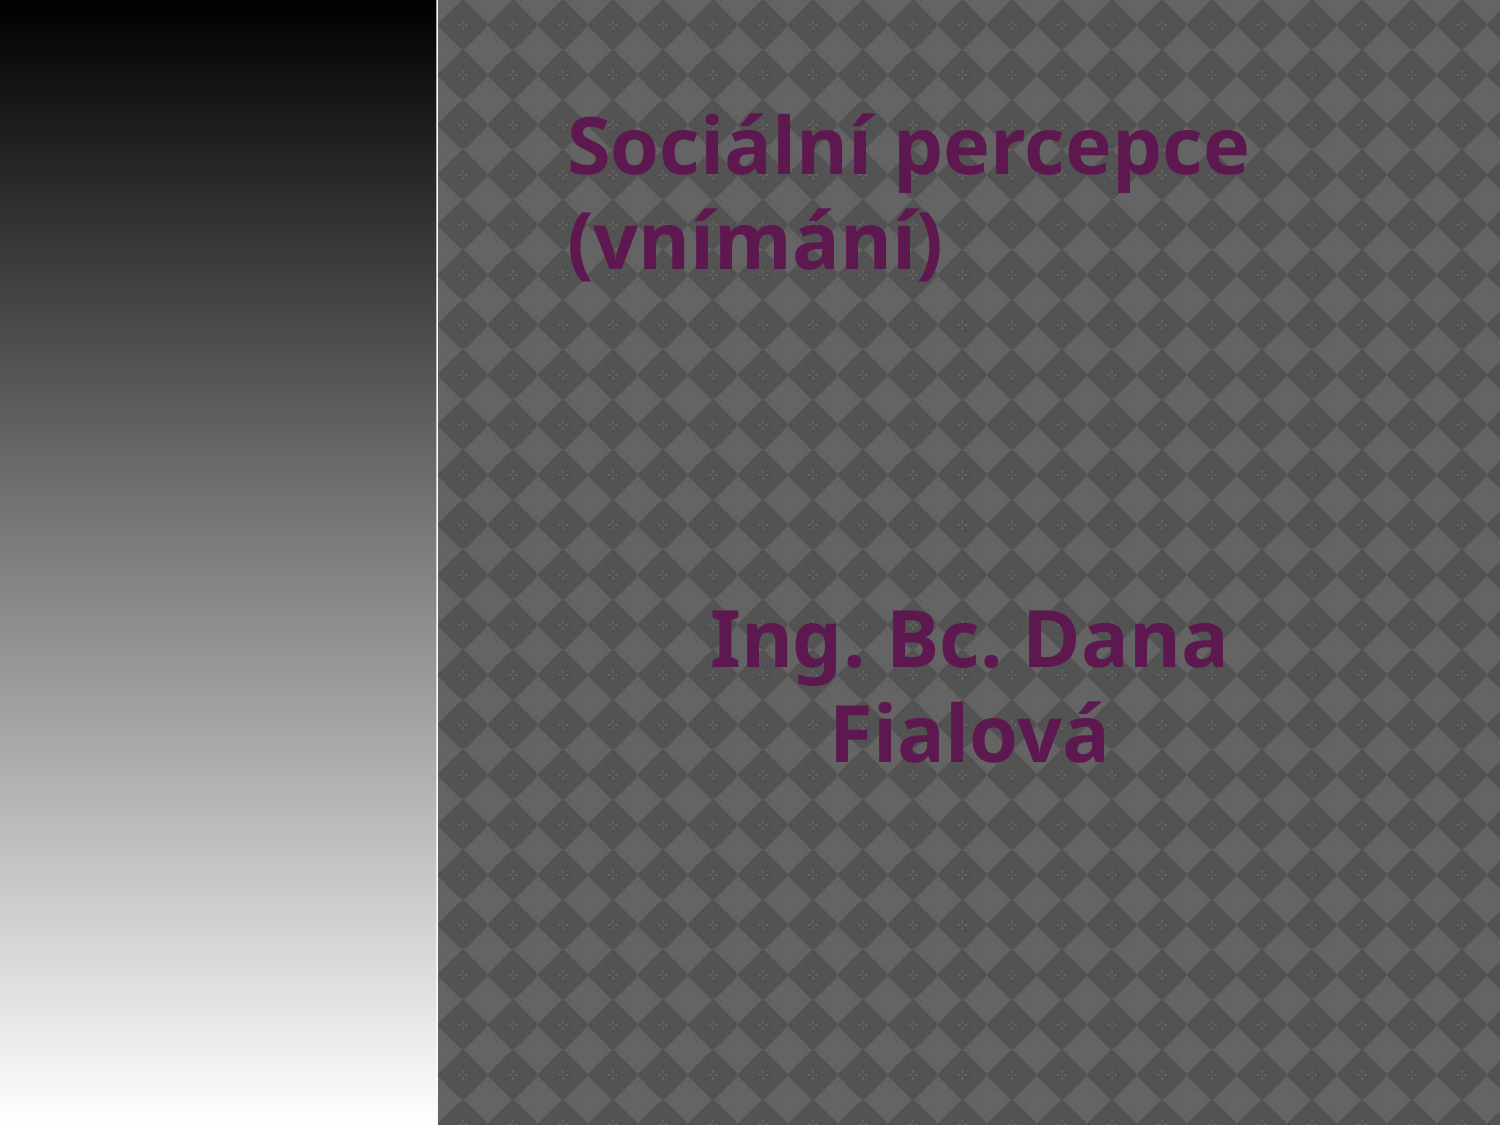

# Sociální percepce (vnímání)
Ing. Bc. Dana Fialová